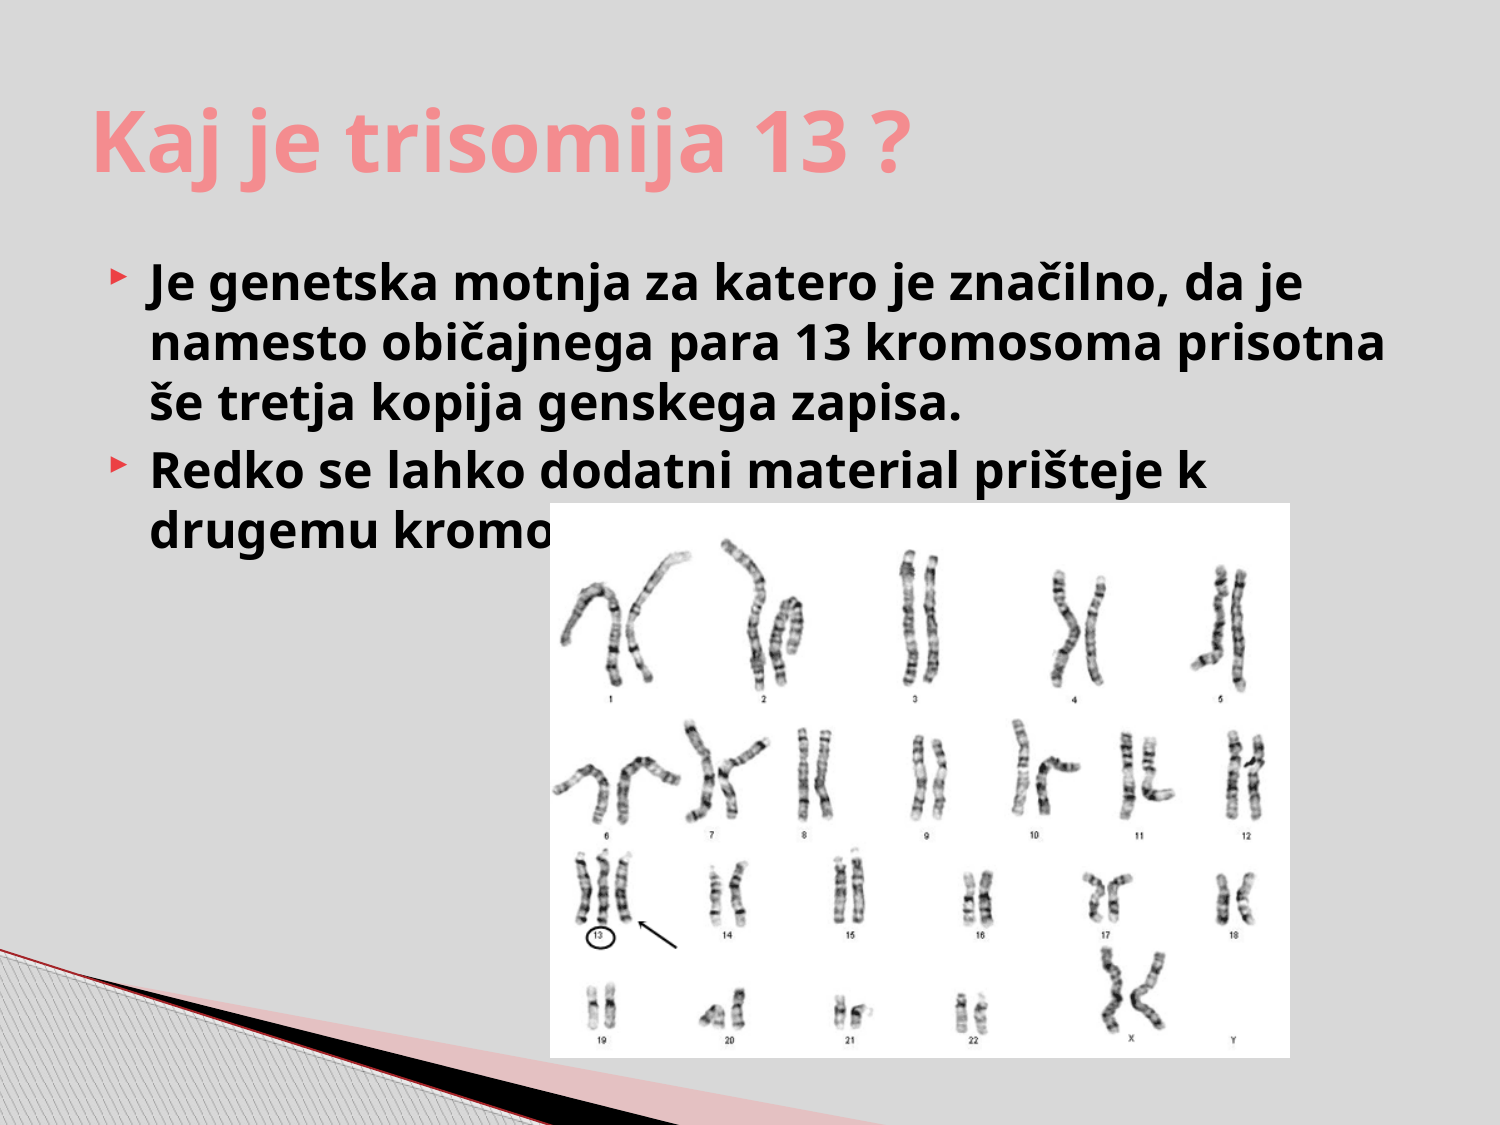

Kaj je trisomija 13 ?
# Je genetska motnja za katero je značilno, da je namesto običajnega para 13 kromosoma prisotna še tretja kopija genskega zapisa.
Redko se lahko dodatni material prišteje k drugemu kromosomu.